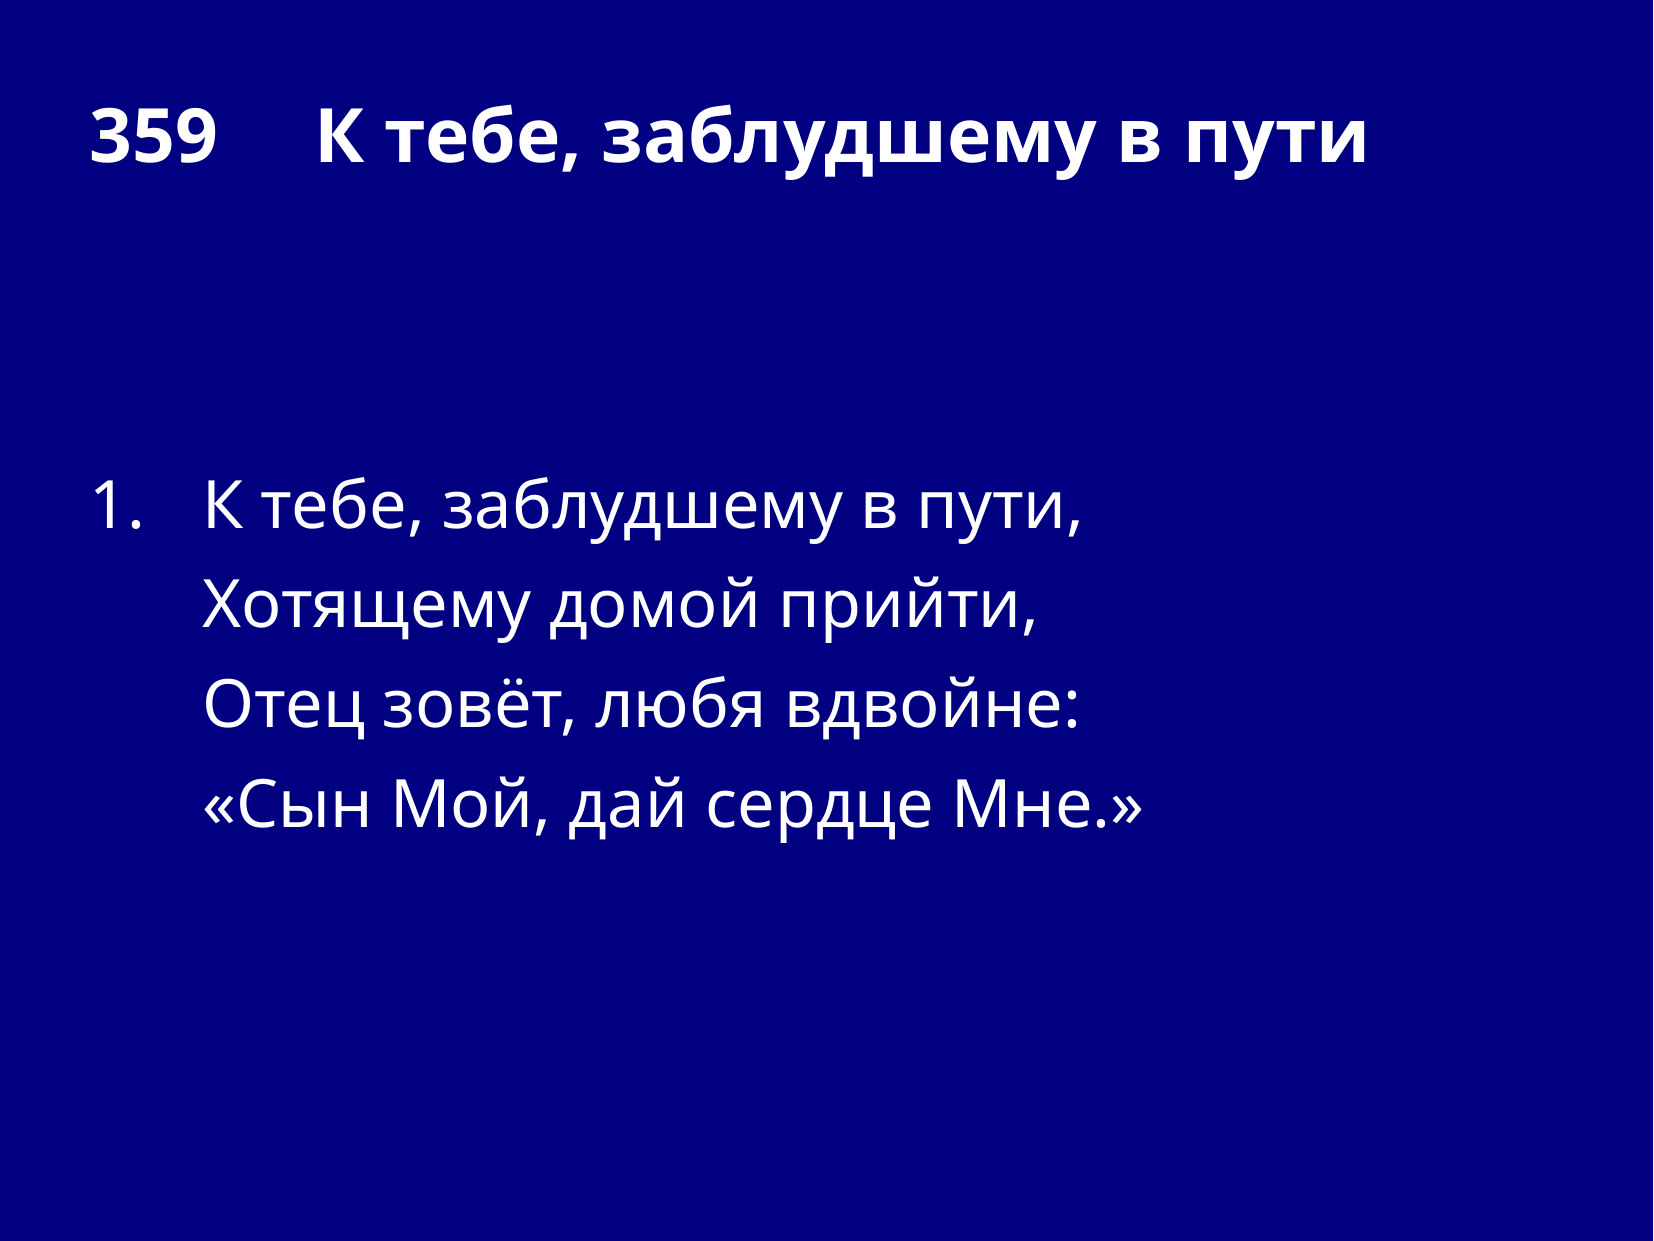

359	К тебе, заблудшему в пути
1.	К тебе, заблудшему в пути,
	Хотящему домой прийти,
	Отец зовёт, любя вдвойне:
	«Сын Мой, дай сердце Мне.»